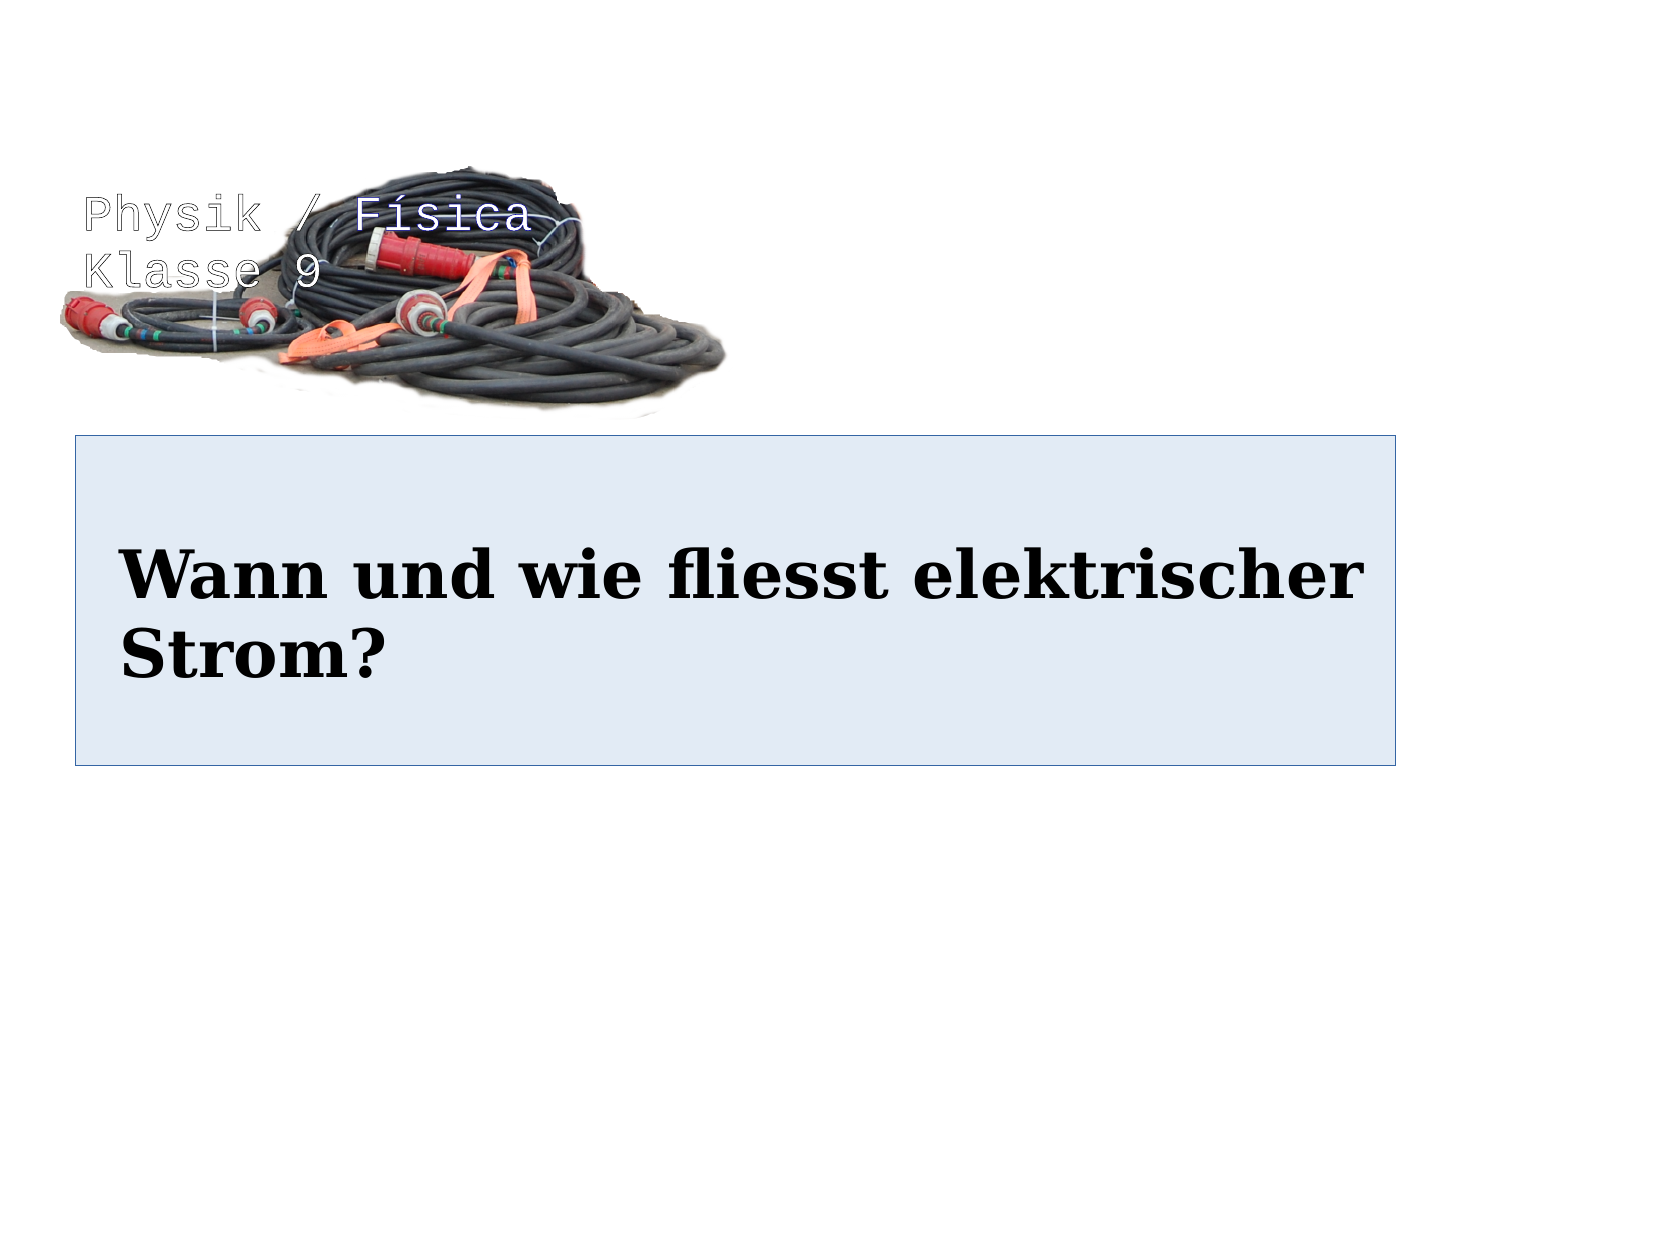

# Physik / Física
Klasse 9
Wann und wie fliesst elektrischer
Strom?